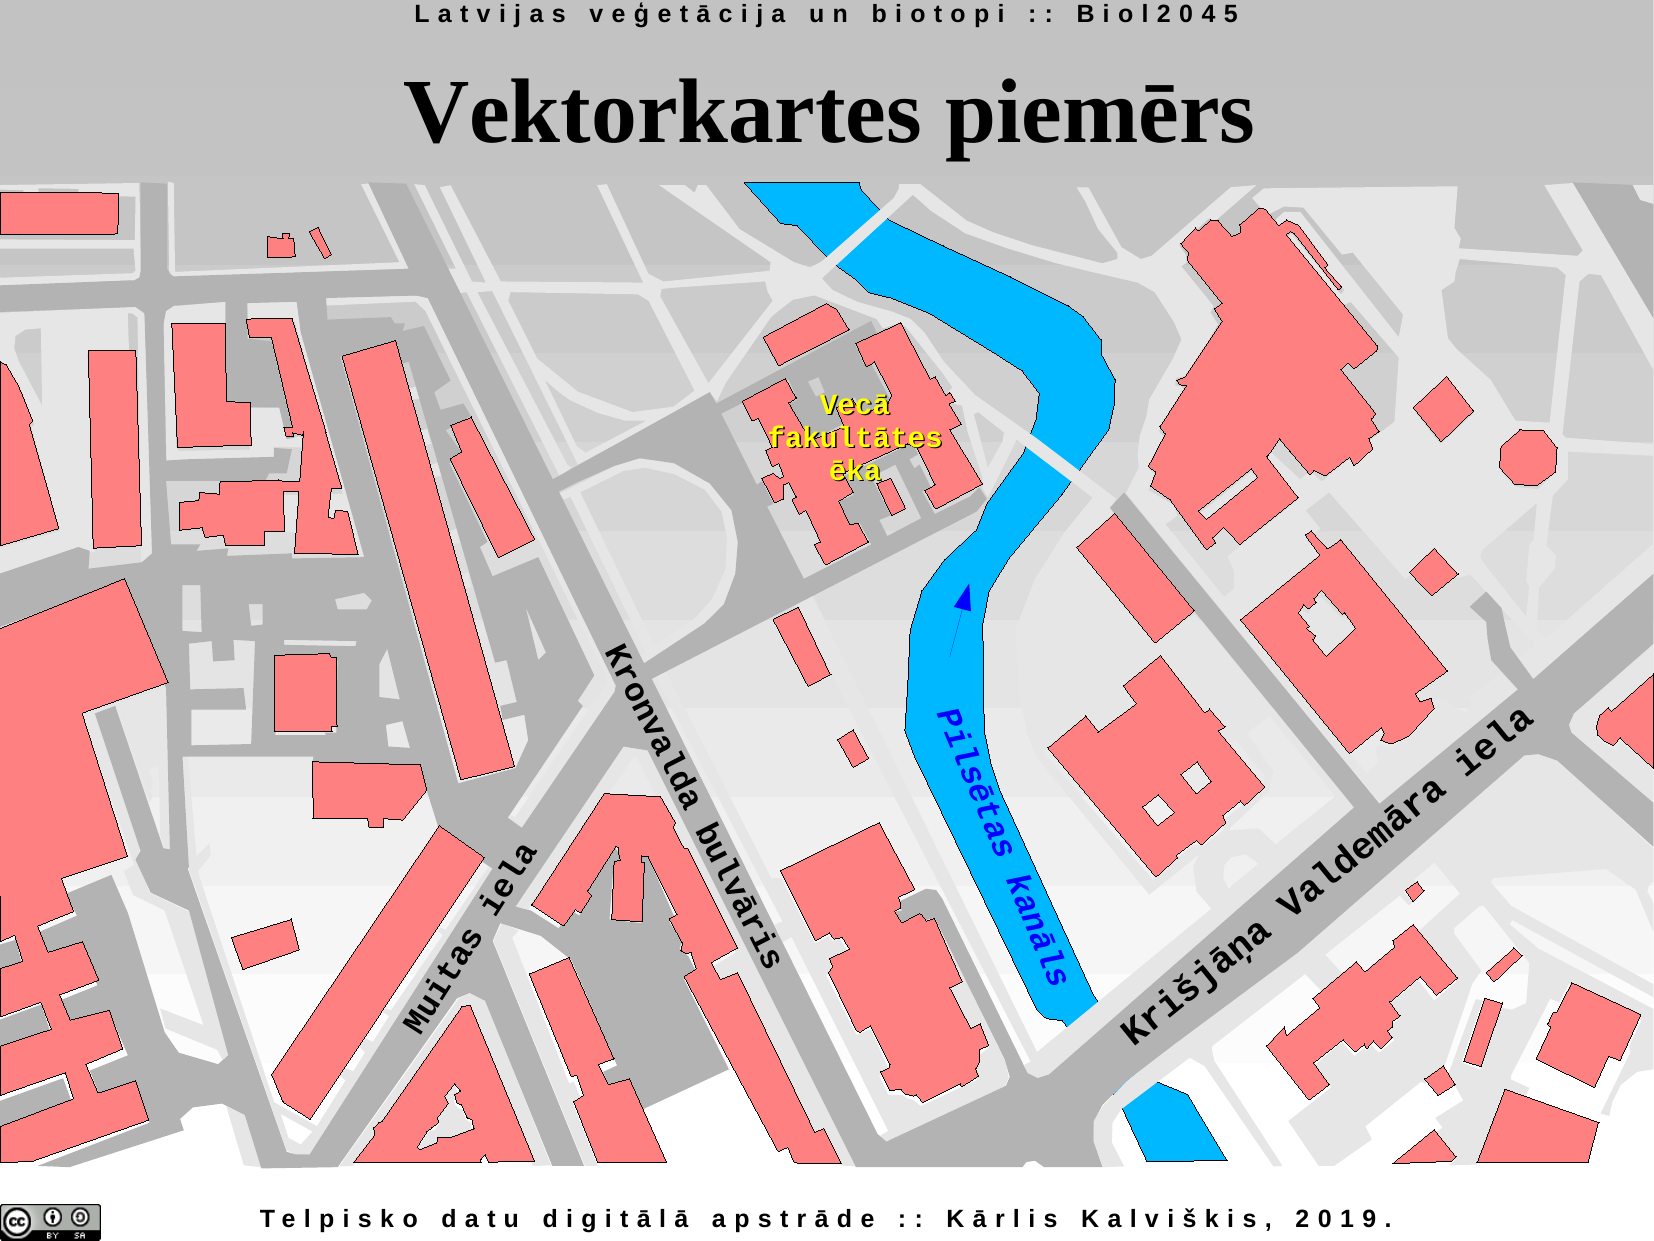

# Vektorkartes piemērs
Vecā
fakultātes
ēka
Kronvalda bulvāris
Pilsētas kanāls
Krišjāņa Valdemāra iela
Muitas iela